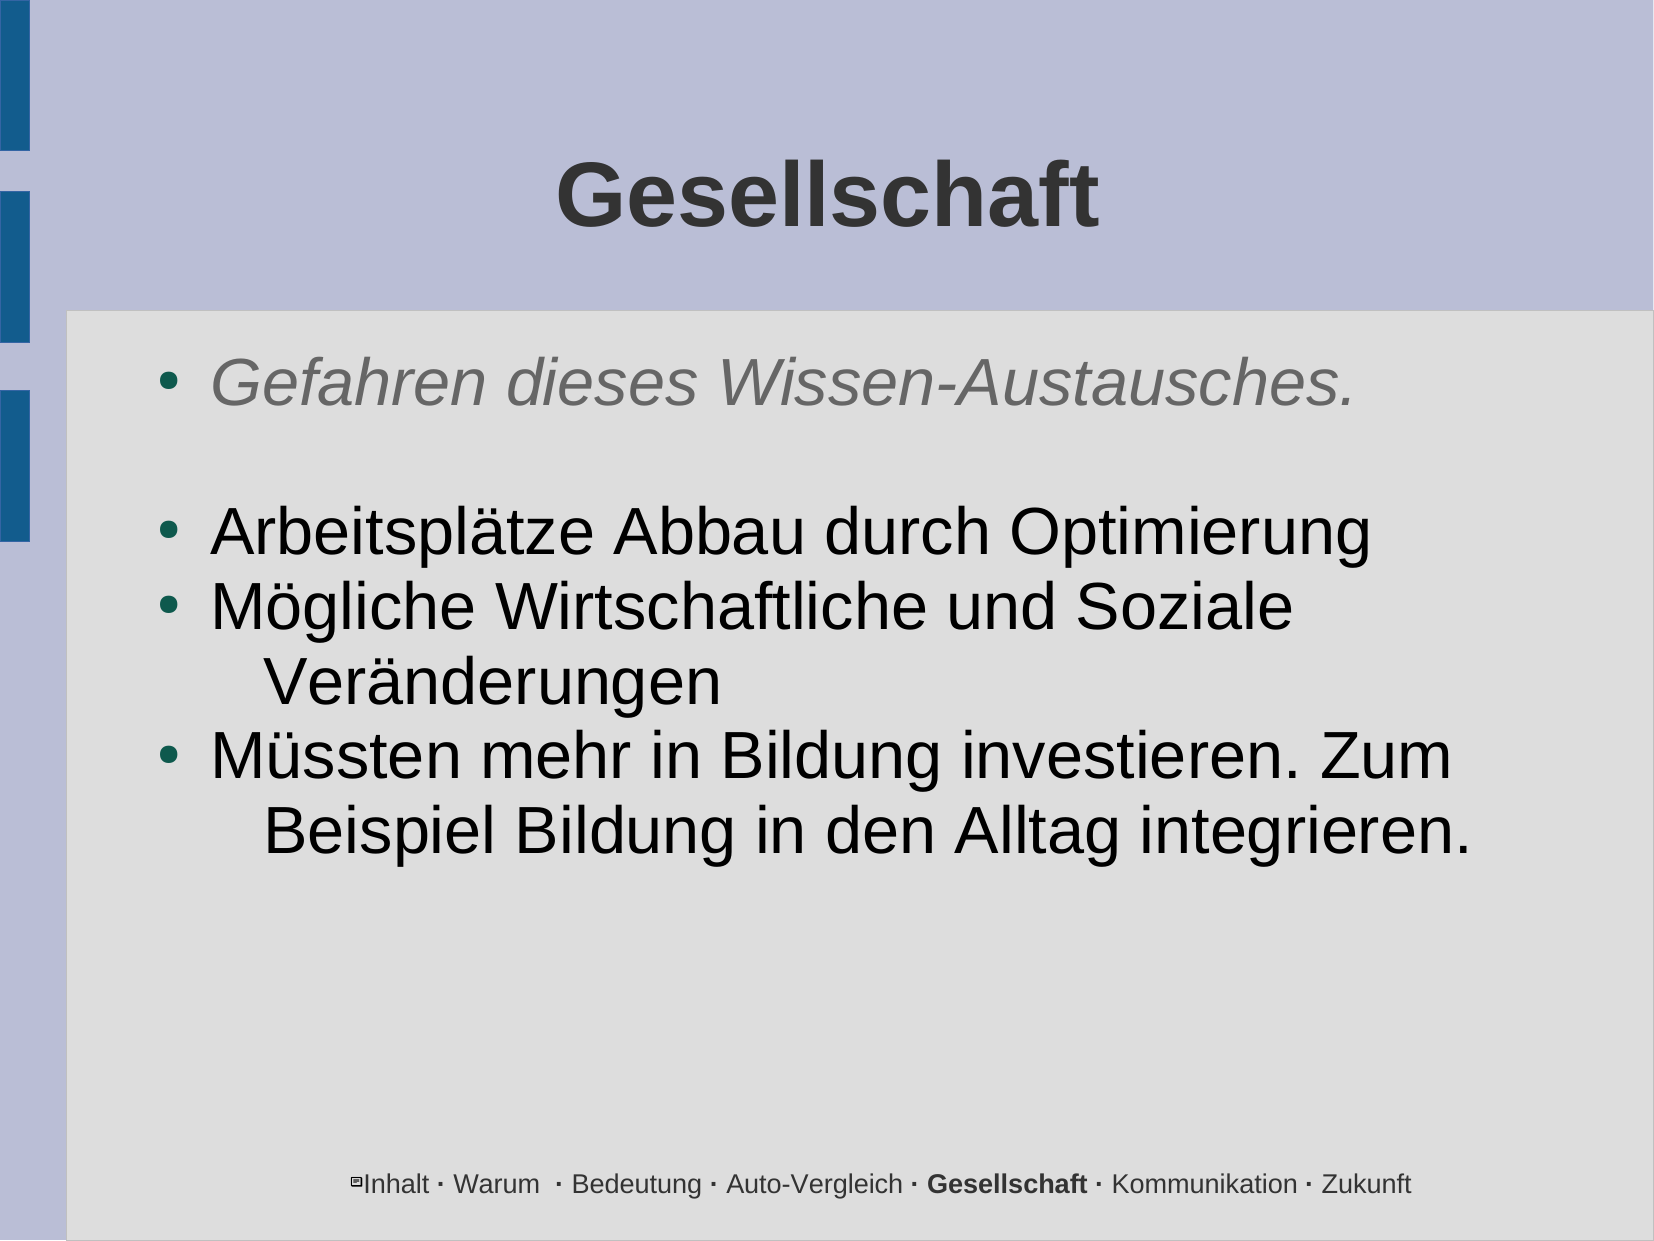

# Gesellschaft
Gefahren dieses Wissen-Austausches.
Arbeitsplätze Abbau durch Optimierung
Mögliche Wirtschaftliche und Soziale Veränderungen
Müssten mehr in Bildung investieren. Zum Beispiel Bildung in den Alltag integrieren.
Inhalt · Warum · Bedeutung · Auto-Vergleich · Gesellschaft · Kommunikation · Zukunft